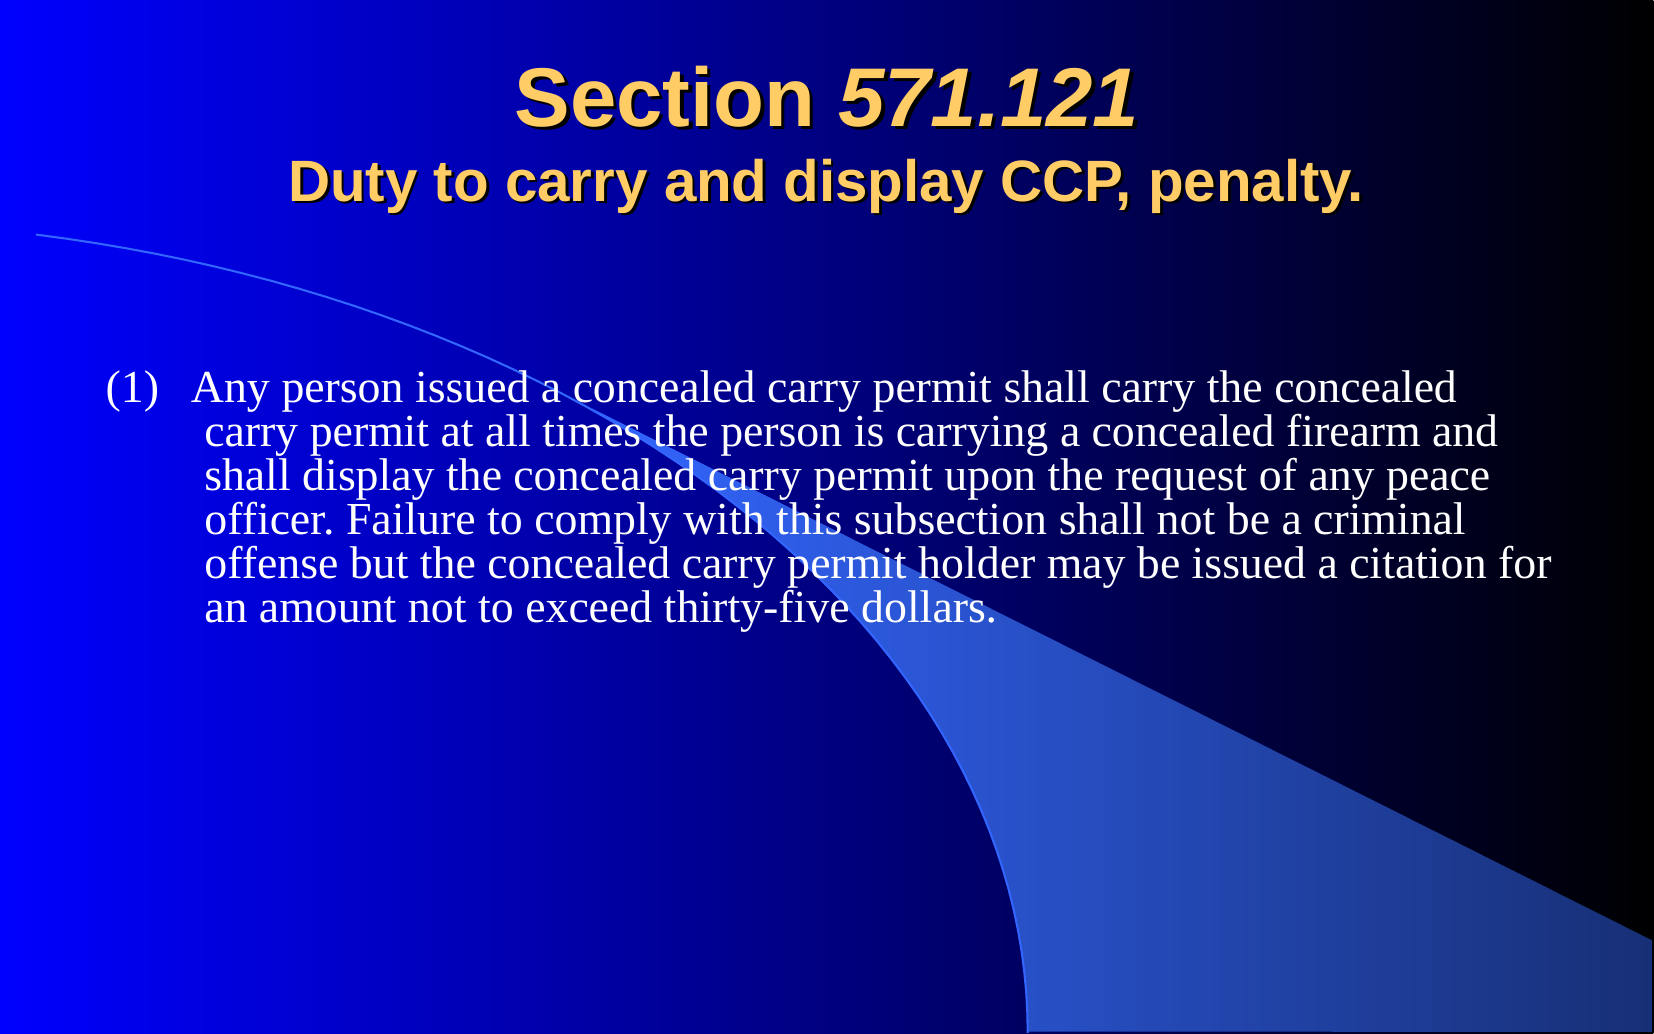

# Section 571.121 Duty to carry and display CCP, penalty.
(1) Any person issued a concealed carry permit shall carry the concealed carry permit at all times the person is carrying a concealed firearm and shall display the concealed carry permit upon the request of any peace officer. Failure to comply with this subsection shall not be a criminal offense but the concealed carry permit holder may be issued a citation for an amount not to exceed thirty-five dollars.